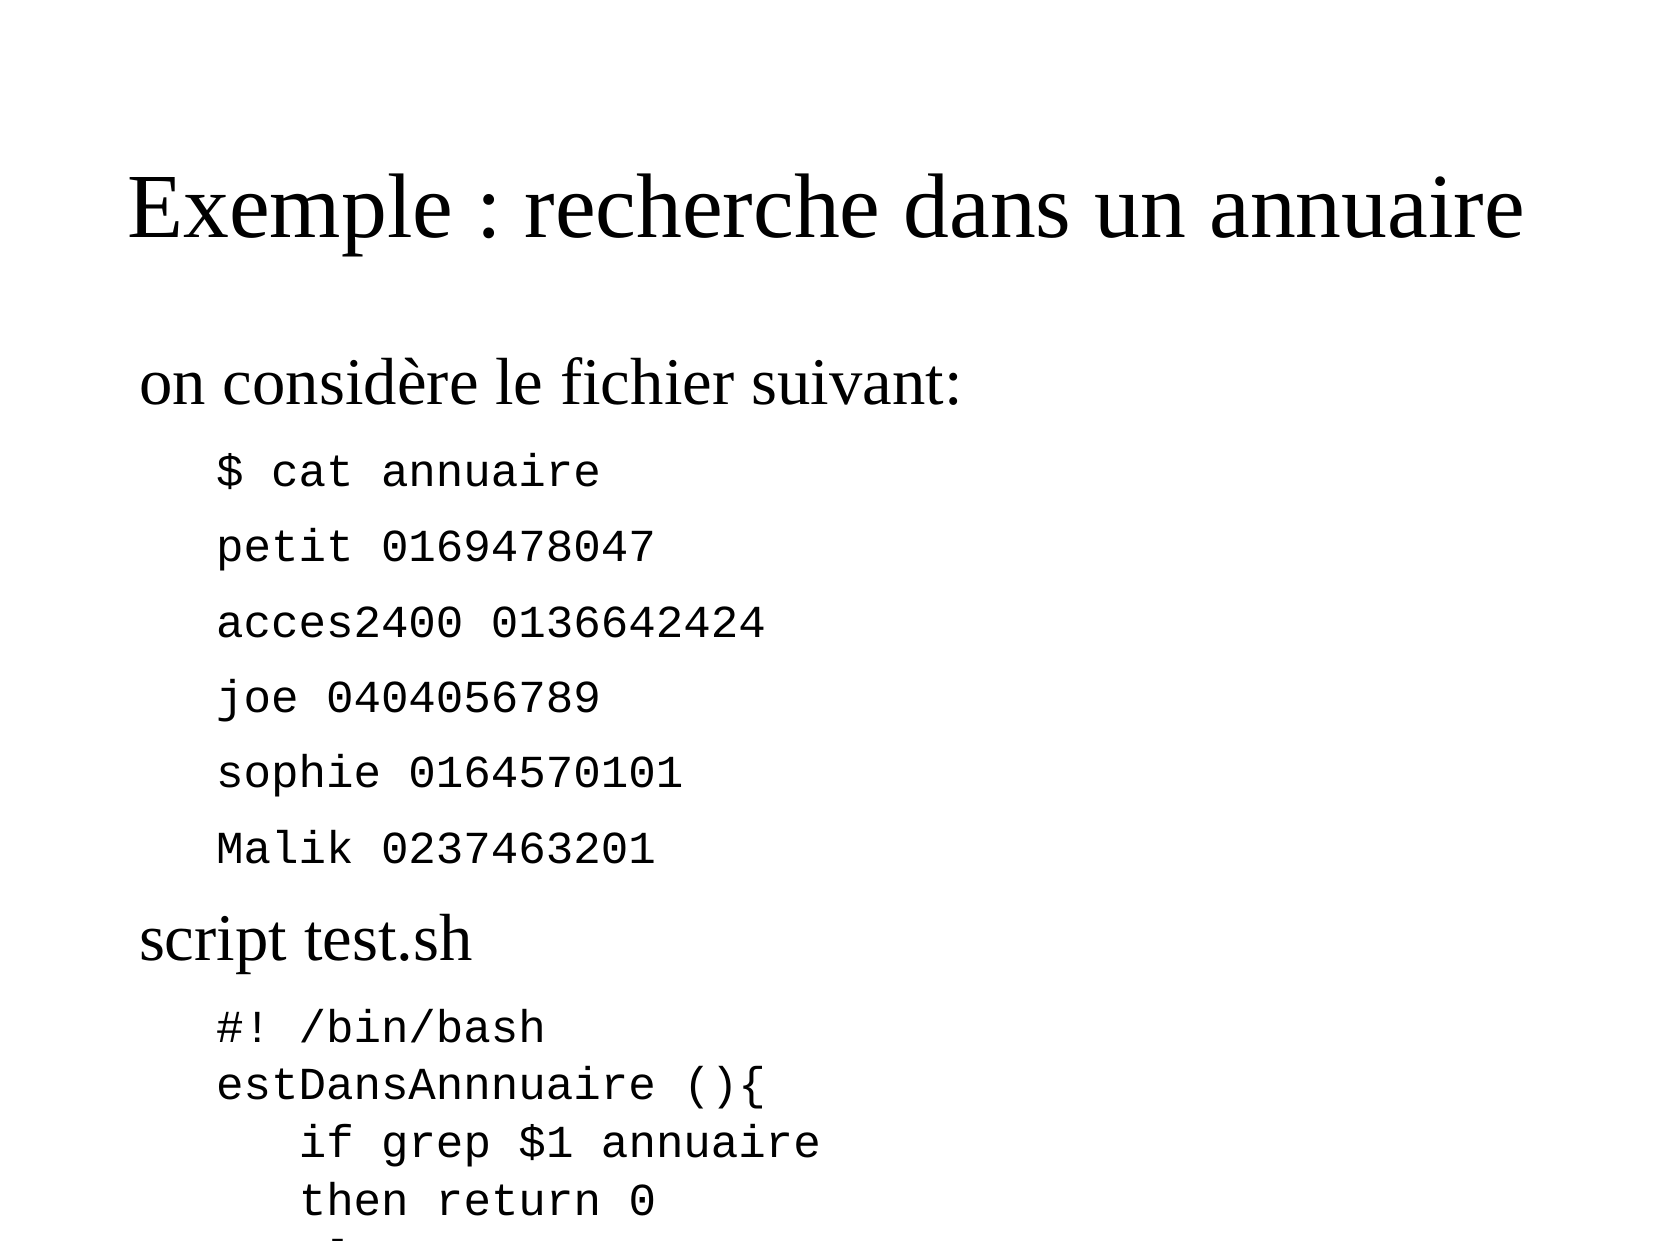

# Exemple : recherche dans un annuaire
on considère le fichier suivant:
$ cat annuaire
petit 0169478047
acces2400 0136642424
joe 0404056789
sophie 0164570101
Malik 0237463201
script test.sh
#! /bin/bash
estDansAnnnuaire (){
if grep $1 annuaire
then return 0
else return 1
}
if estDansAnnuaire petit
then petit est présent dans annuaire
else pas de petit en vue
fi
exécution:
$ ./test.sh
petit est présent dans annuaire